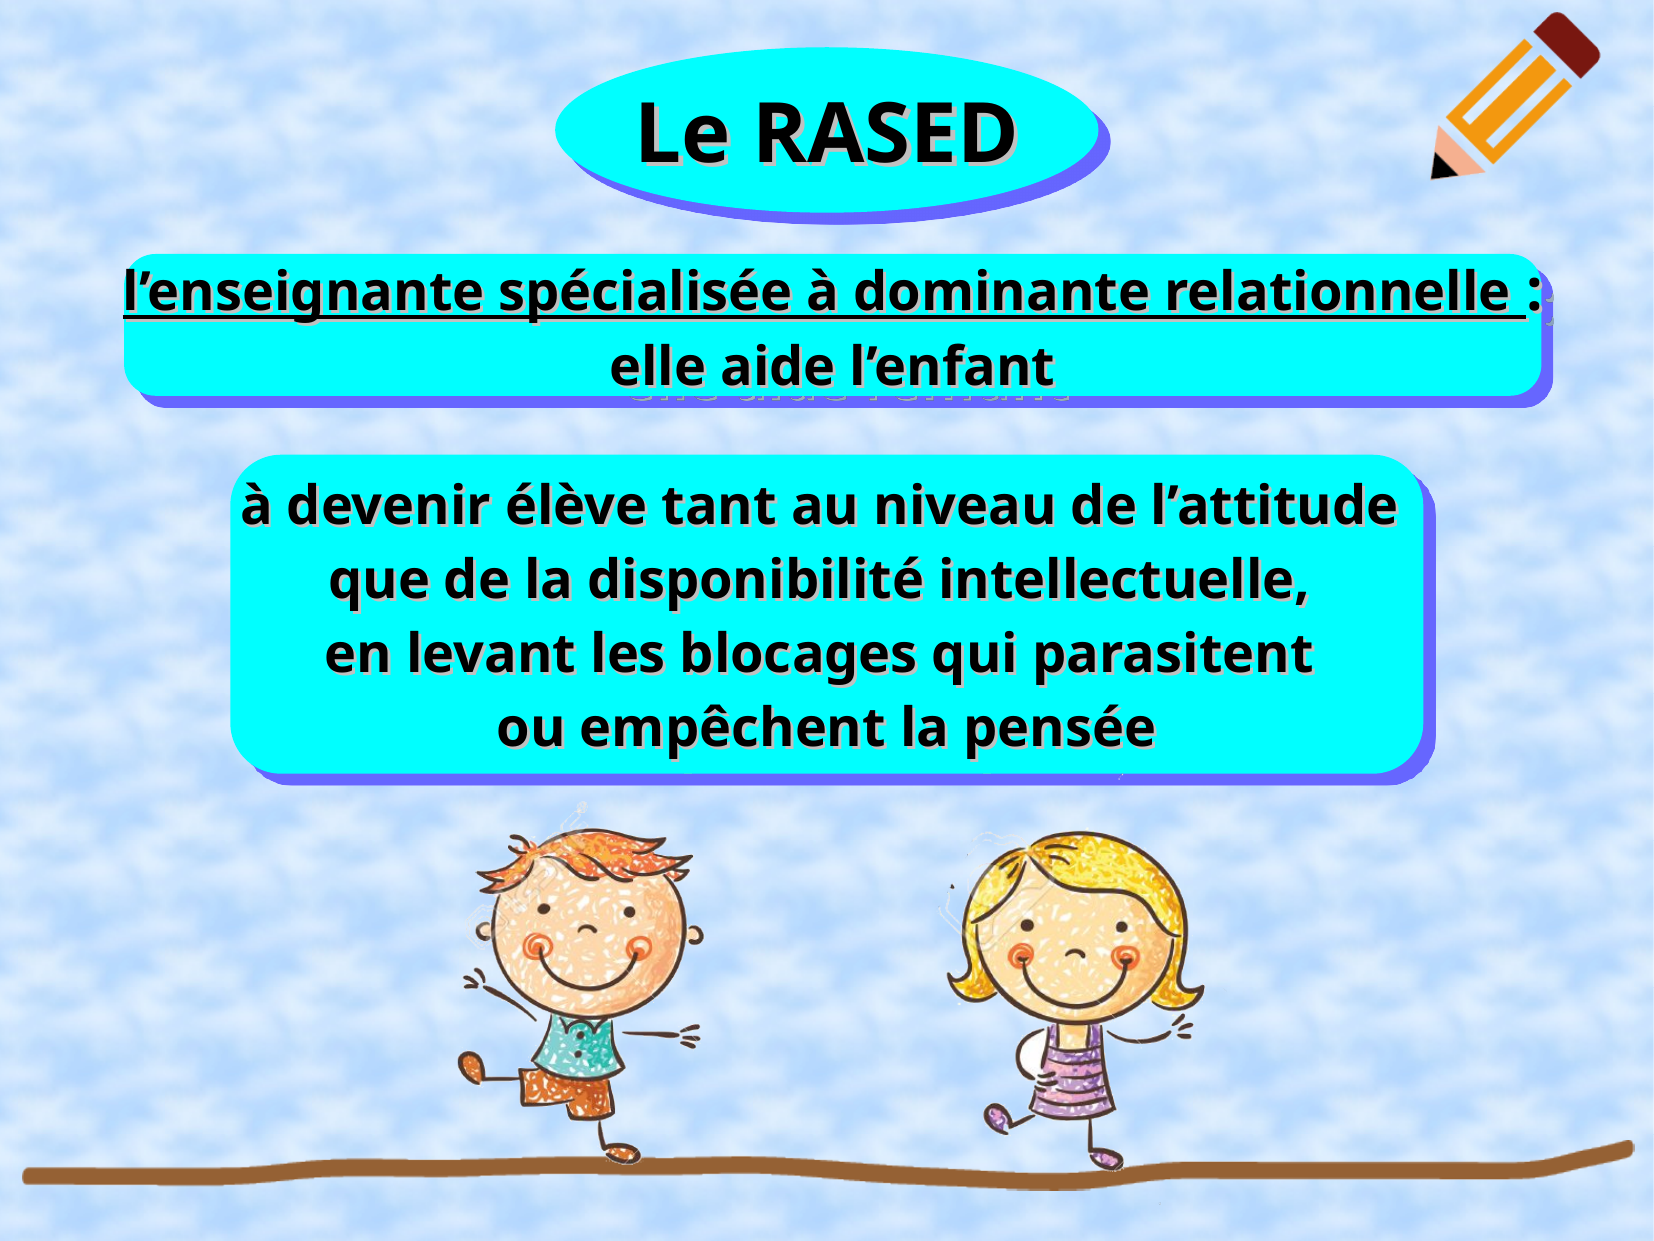

Le RASED
l’enseignante spécialisée à dominante relationnelle :
 elle aide l’enfant
à devenir élève tant au niveau de l’attitude
que de la disponibilité intellectuelle,
en levant les blocages qui parasitent
ou empêchent la pensée